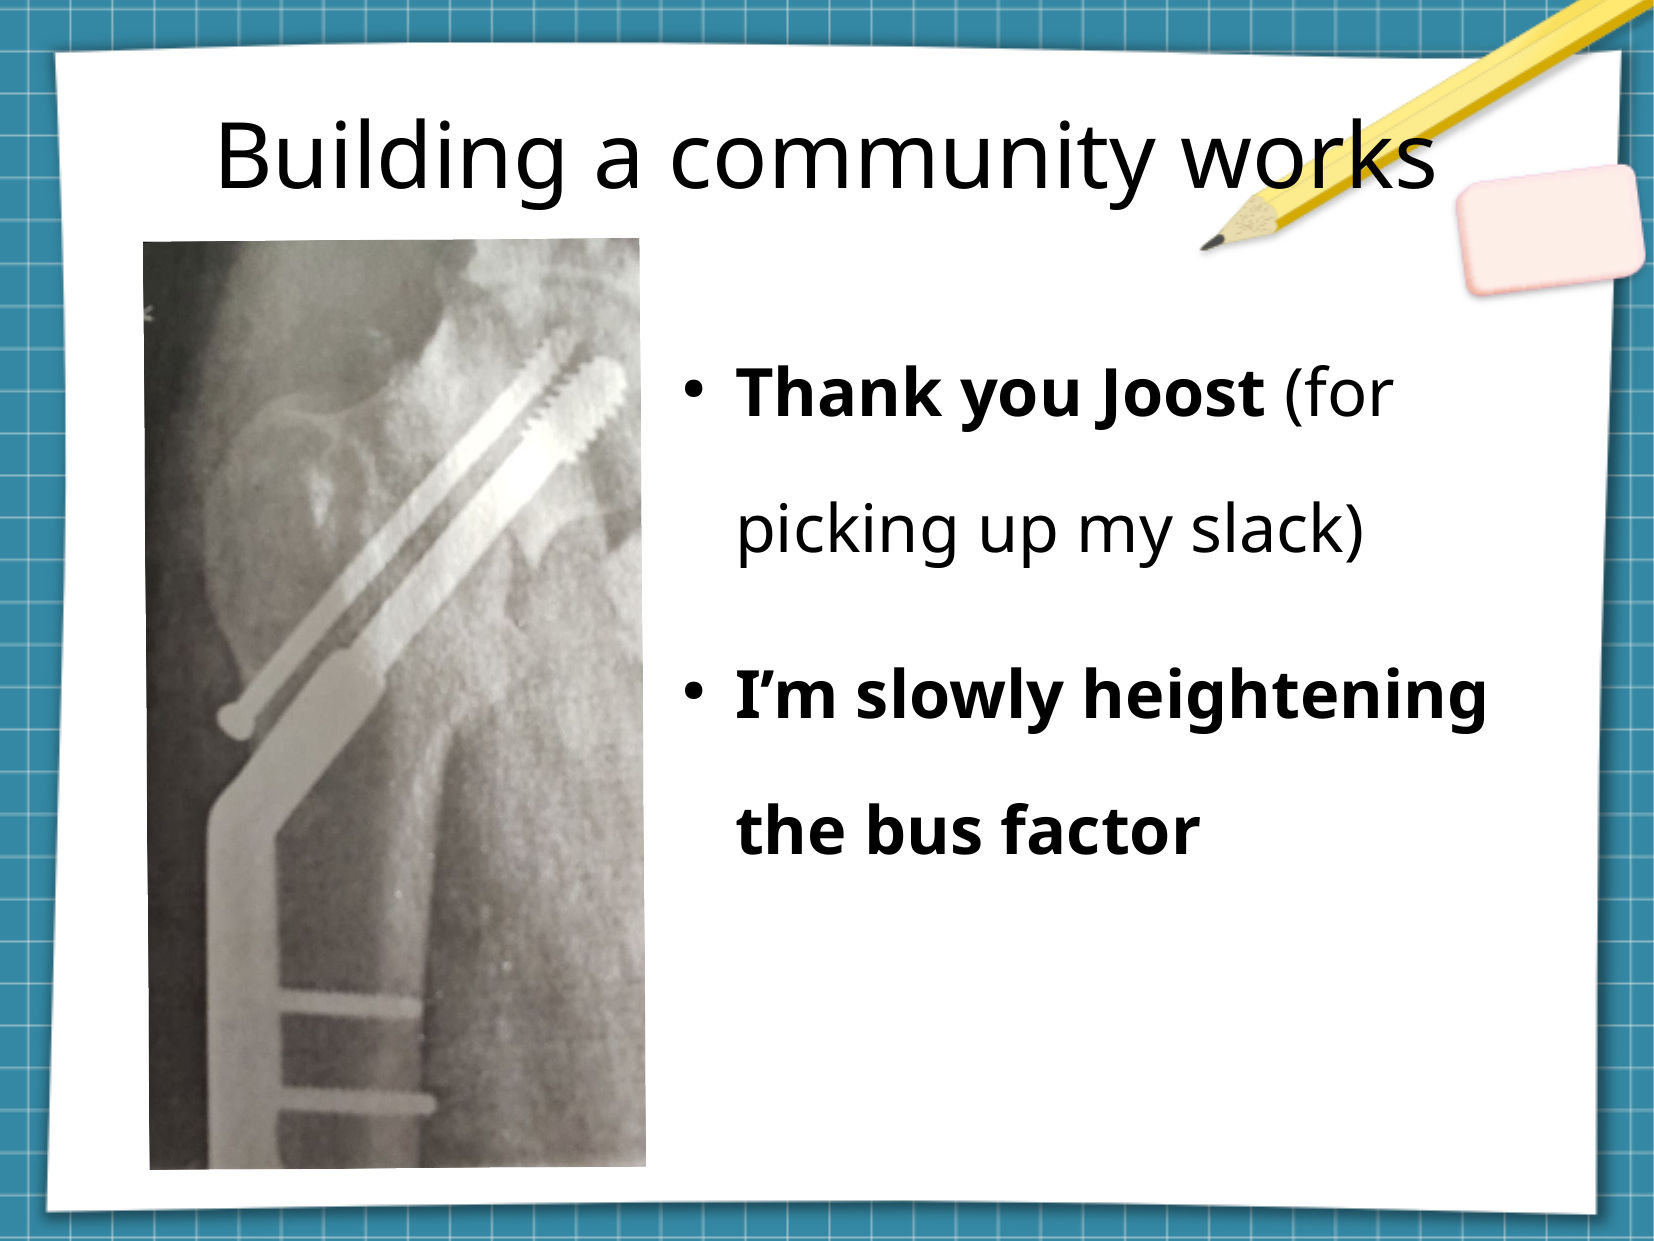

# Building a community works
Thank you Joost (for picking up my slack)
I’m slowly heightening the bus factor